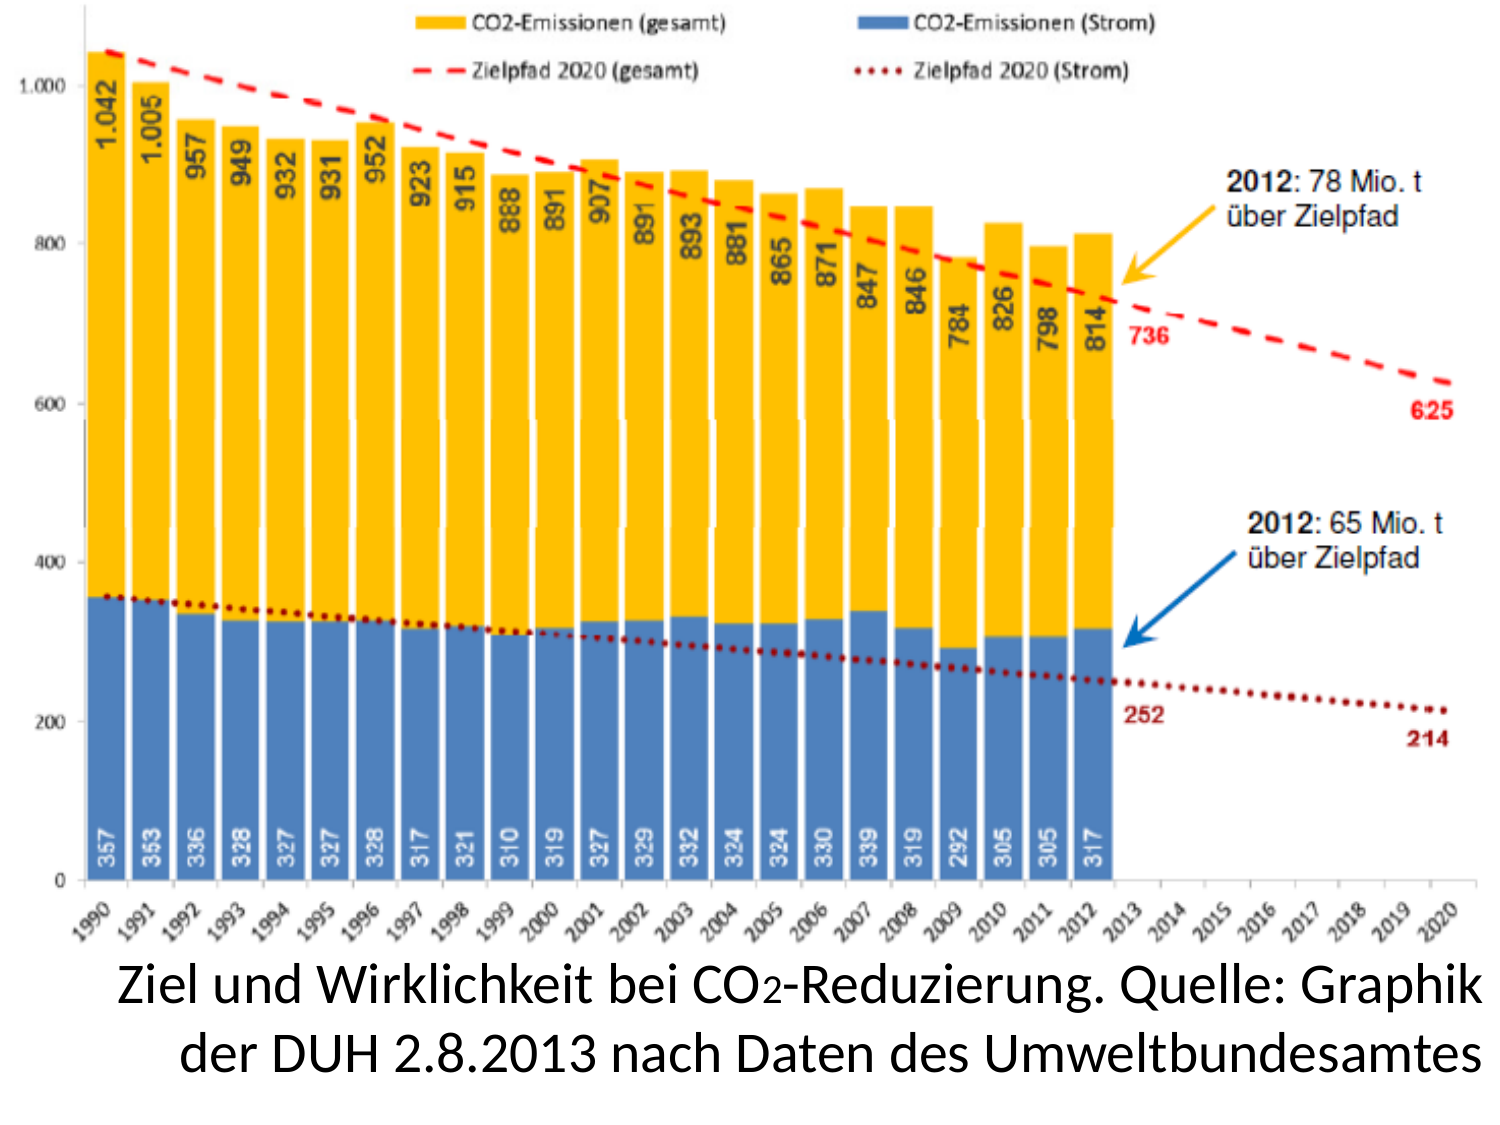

# Zerstört: Land, Wasser, Luft, Klima
RWE ist Europas größter Klimakiller
(2010: CO2-Emissionen von 165 Mio. Tonnen)
20% aller CO2-Emissionen in Deutschland
Laut Geschäftsbericht 2012: 11% CO2-Anstieg
Insgesamt in Deutschland: Klimaziele verfehlt!
Ziel und Wirklichkeit bei CO2-Reduzierung. Quelle: Graphik der DUH 2.8.2013 nach Daten des Umweltbundesamtes
Prozess um Vorwurf „ größter Klimakiller Europas“
„Da [RWE] unstreitig – und im Übrigen auch gerichtsbekannt – unzählige Kraftwerke betreibt und dort große Mengen CO2 freigesetzt werden, die – ebenfalls unstreitig und auch gerichtsbekannt – dem globalen Klimahaushalt zumindest nicht förderlich sind, bestehen an der Zulässigkeit einer solchen Bewertung keinerlei Zweifel.“ [LG Köln - 28 O 456/05 -]